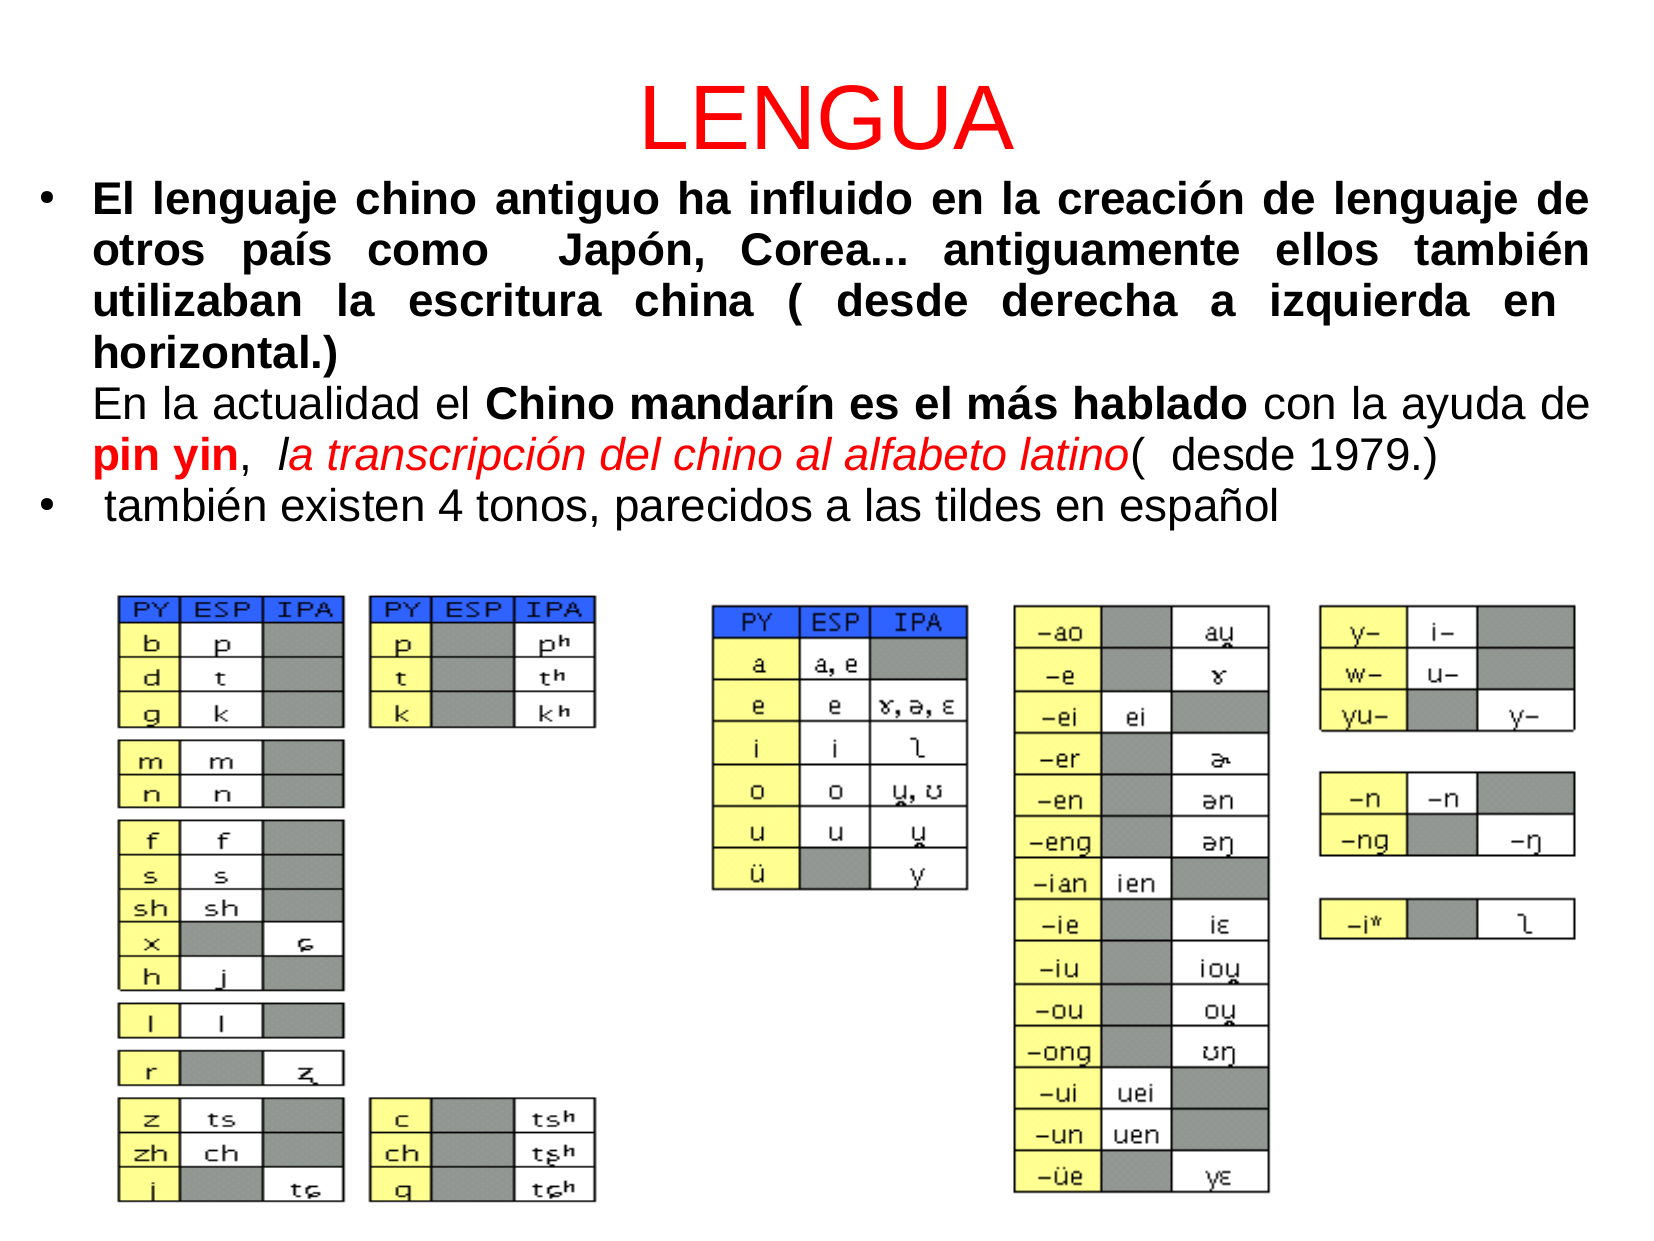

# LENGUA
El lenguaje chino antiguo ha influido en la creación de lenguaje de otros país como Japón, Corea... antiguamente ellos también utilizaban la escritura china ( desde derecha a izquierda en horizontal.)
En la actualidad el Chino mandarín es el más hablado con la ayuda de pin yin, la transcripción del chino al alfabeto latino( desde 1979.)
 también existen 4 tonos, parecidos a las tildes en español
.